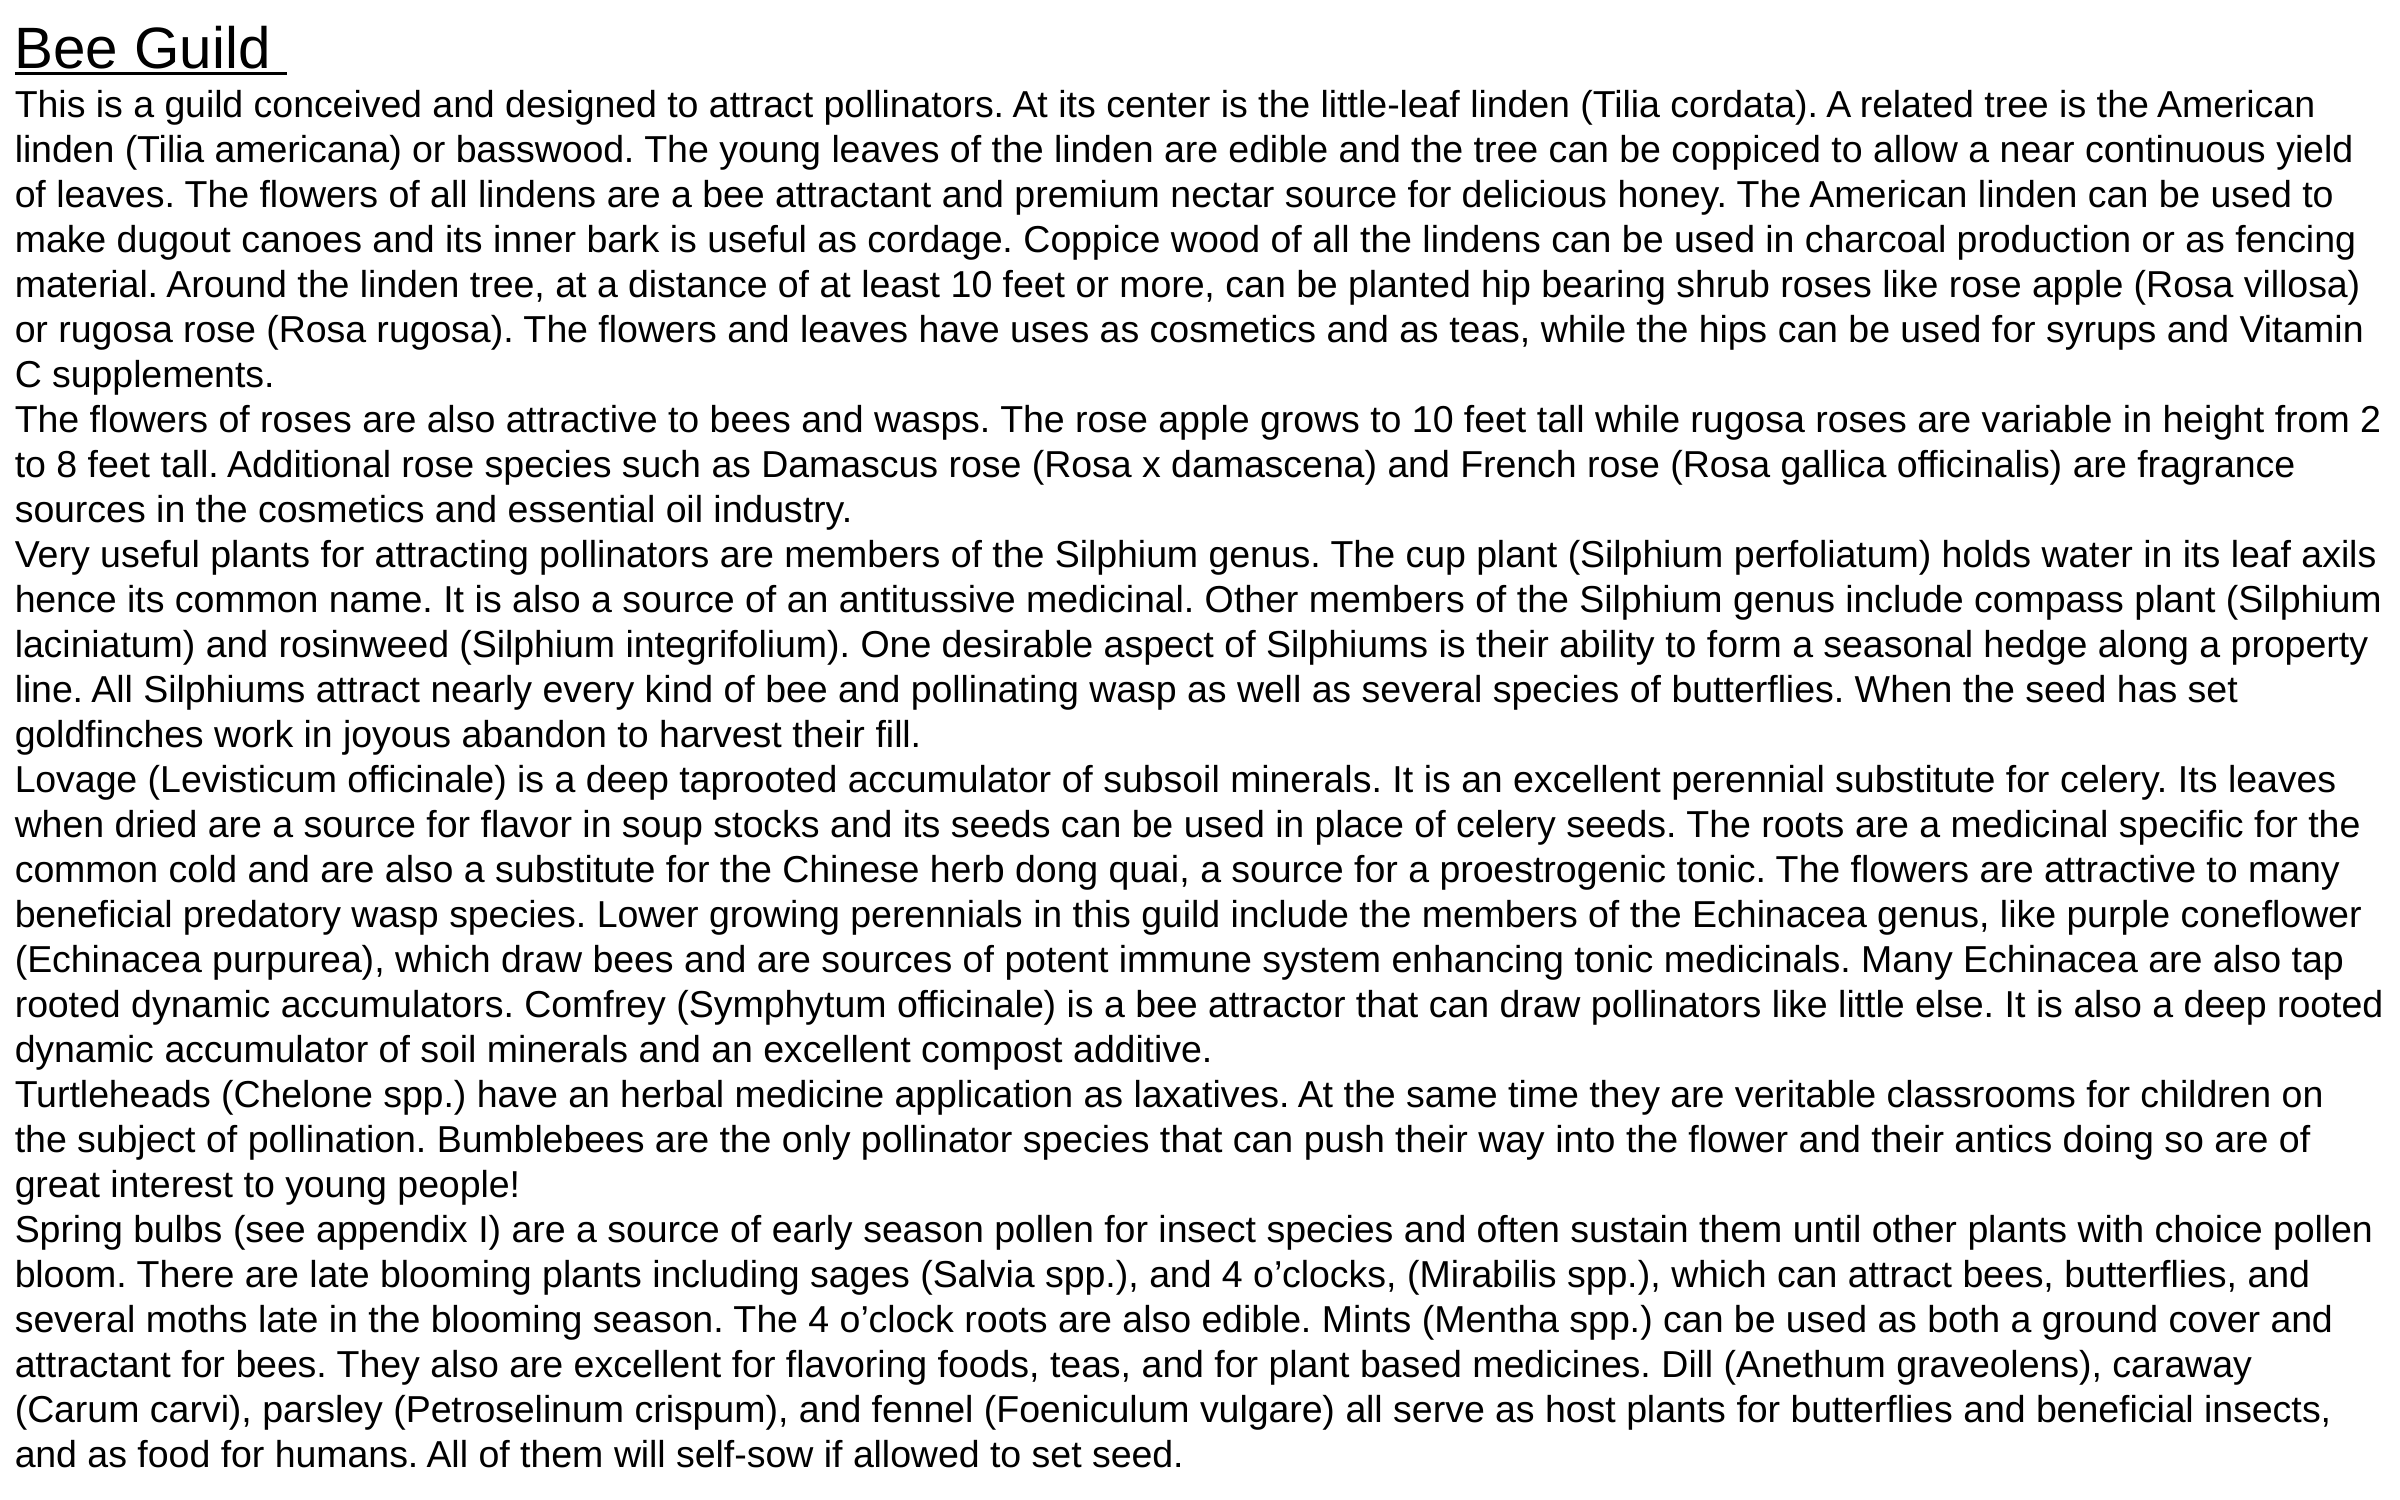

Bee Guild
This is a guild conceived and designed to attract pollinators. At its center is the little-leaf linden (Tilia cordata). A related tree is the American linden (Tilia americana) or basswood. The young leaves of the linden are edible and the tree can be coppiced to allow a near continuous yield of leaves. The flowers of all lindens are a bee attractant and premium nectar source for delicious honey. The American linden can be used to make dugout canoes and its inner bark is useful as cordage. Coppice wood of all the lindens can be used in charcoal production or as fencing material. Around the linden tree, at a distance of at least 10 feet or more, can be planted hip bearing shrub roses like rose apple (Rosa villosa) or rugosa rose (Rosa rugosa). The flowers and leaves have uses as cosmetics and as teas, while the hips can be used for syrups and Vitamin C supplements.
The flowers of roses are also attractive to bees and wasps. The rose apple grows to 10 feet tall while rugosa roses are variable in height from 2 to 8 feet tall. Additional rose species such as Damascus rose (Rosa x damascena) and French rose (Rosa gallica officinalis) are fragrance sources in the cosmetics and essential oil industry.
Very useful plants for attracting pollinators are members of the Silphium genus. The cup plant (Silphium perfoliatum) holds water in its leaf axils hence its common name. It is also a source of an antitussive medicinal. Other members of the Silphium genus include compass plant (Silphium laciniatum) and rosinweed (Silphium integrifolium). One desirable aspect of Silphiums is their ability to form a seasonal hedge along a property line. All Silphiums attract nearly every kind of bee and pollinating wasp as well as several species of butterflies. When the seed has set goldfinches work in joyous abandon to harvest their fill.
Lovage (Levisticum officinale) is a deep taprooted accumulator of subsoil minerals. It is an excellent perennial substitute for celery. Its leaves when dried are a source for flavor in soup stocks and its seeds can be used in place of celery seeds. The roots are a medicinal specific for the common cold and are also a substitute for the Chinese herb dong quai, a source for a proestrogenic tonic. The flowers are attractive to many beneficial predatory wasp species. Lower growing perennials in this guild include the members of the Echinacea genus, like purple coneflower (Echinacea purpurea), which draw bees and are sources of potent immune system enhancing tonic medicinals. Many Echinacea are also tap rooted dynamic accumulators. Comfrey (Symphytum officinale) is a bee attractor that can draw pollinators like little else. It is also a deep rooted dynamic accumulator of soil minerals and an excellent compost additive.
Turtleheads (Chelone spp.) have an herbal medicine application as laxatives. At the same time they are veritable classrooms for children on the subject of pollination. Bumblebees are the only pollinator species that can push their way into the flower and their antics doing so are of great interest to young people!
Spring bulbs (see appendix I) are a source of early season pollen for insect species and often sustain them until other plants with choice pollen bloom. There are late blooming plants including sages (Salvia spp.), and 4 o’clocks, (Mirabilis spp.), which can attract bees, butterflies, and several moths late in the blooming season. The 4 o’clock roots are also edible. Mints (Mentha spp.) can be used as both a ground cover and attractant for bees. They also are excellent for flavoring foods, teas, and for plant based medicines. Dill (Anethum graveolens), caraway (Carum carvi), parsley (Petroselinum crispum), and fennel (Foeniculum vulgare) all serve as host plants for butterflies and beneficial insects, and as food for humans. All of them will self-sow if allowed to set seed.